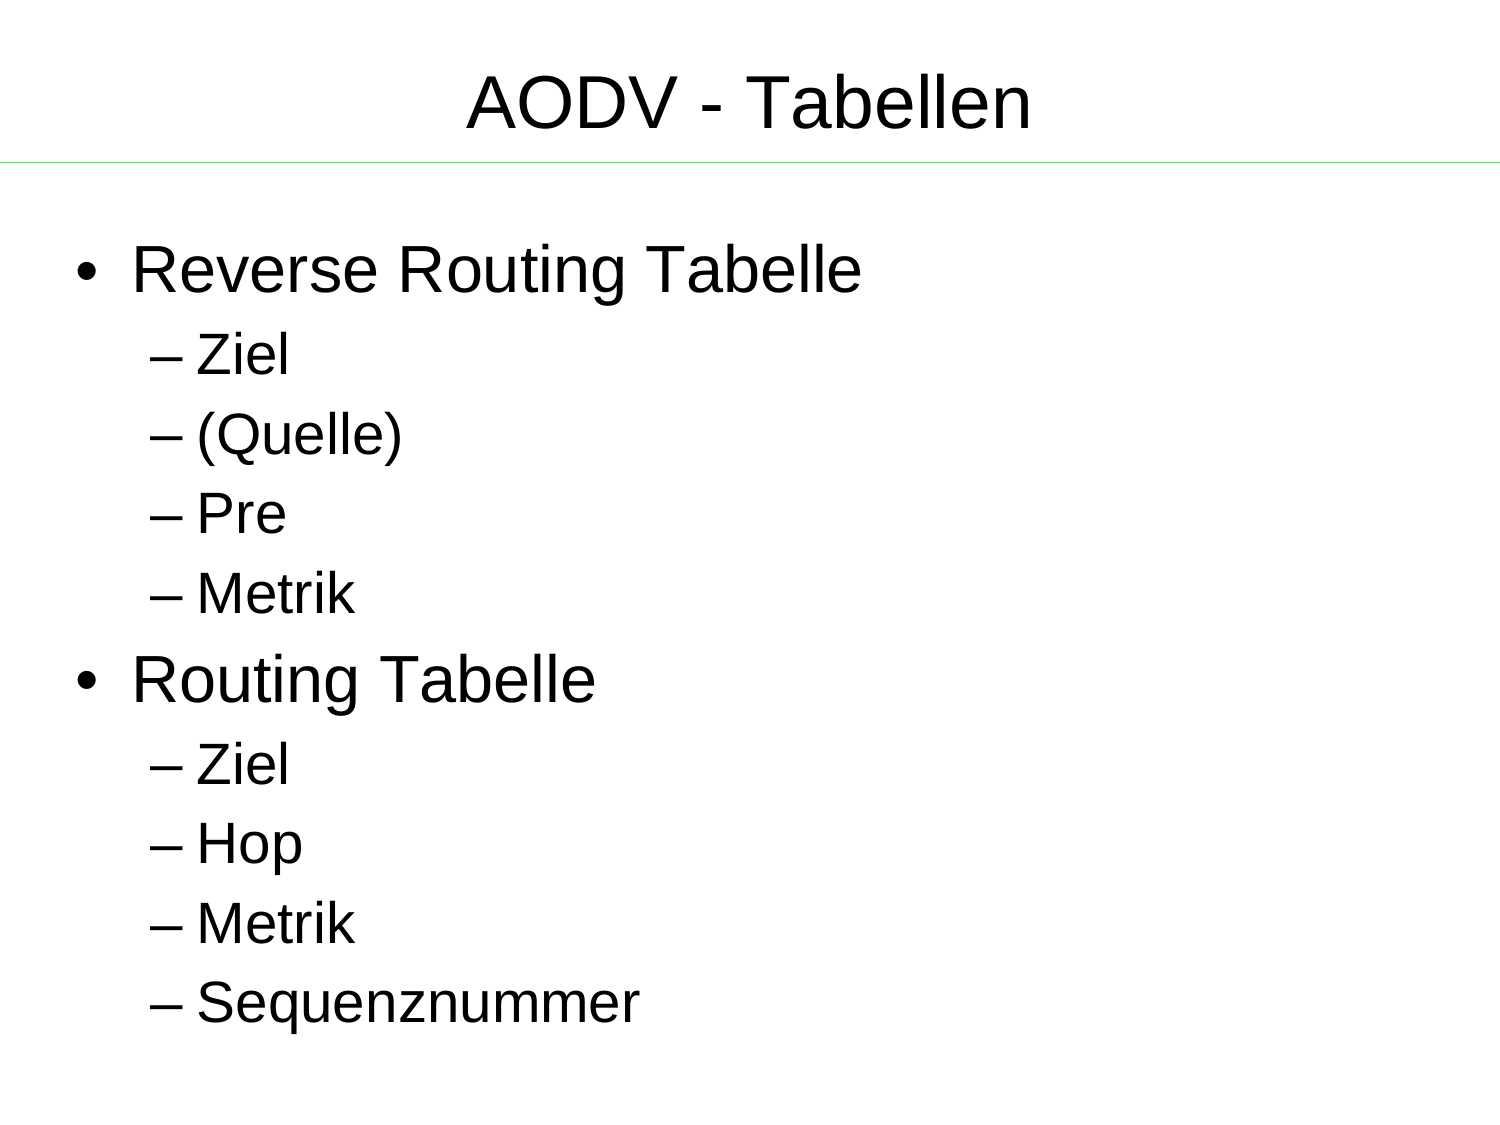

# AODV - Tabellen
Reverse Routing Tabelle
Ziel
(Quelle)
Pre
Metrik
Routing Tabelle
Ziel
Hop
Metrik
Sequenznummer